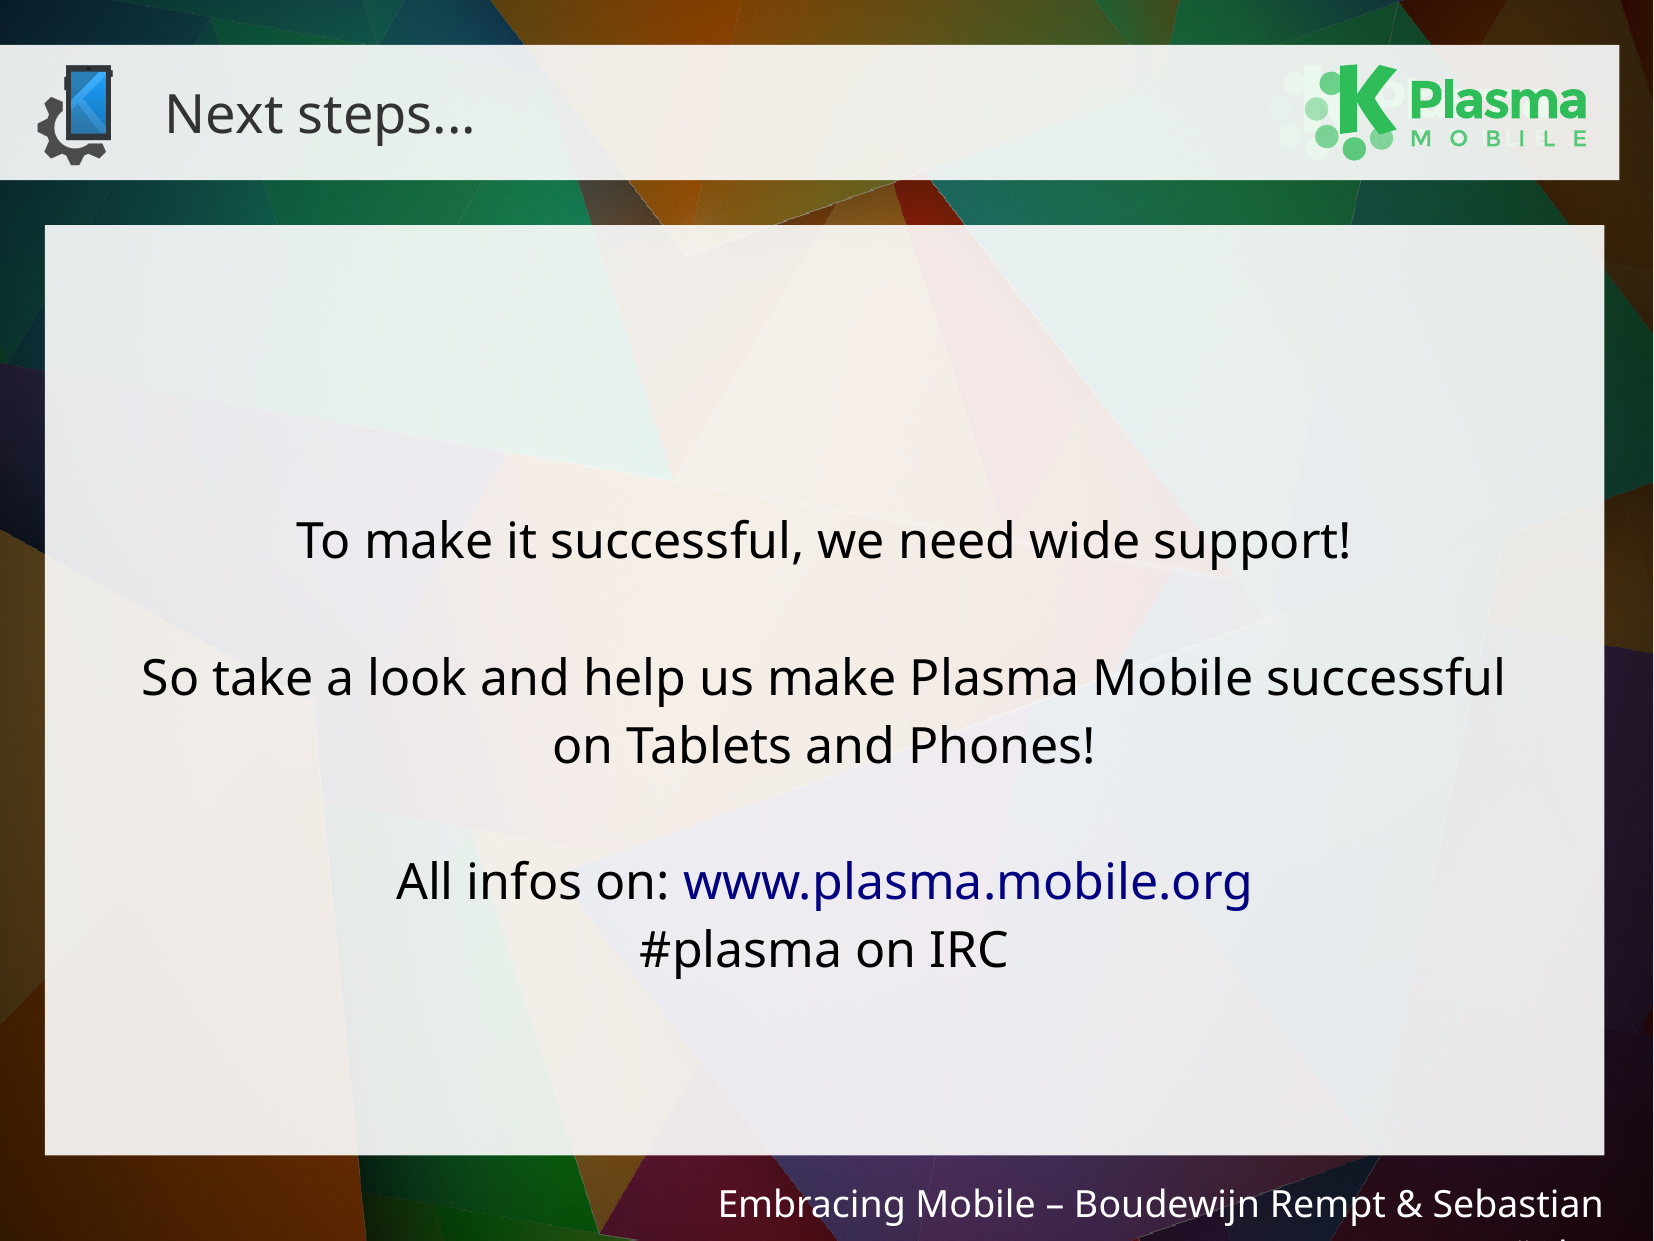

Next steps...
To make it successful, we need wide support!
So take a look and help us make Plasma Mobile successful
on Tablets and Phones!
All infos on: www.plasma.mobile.org
#plasma on IRC